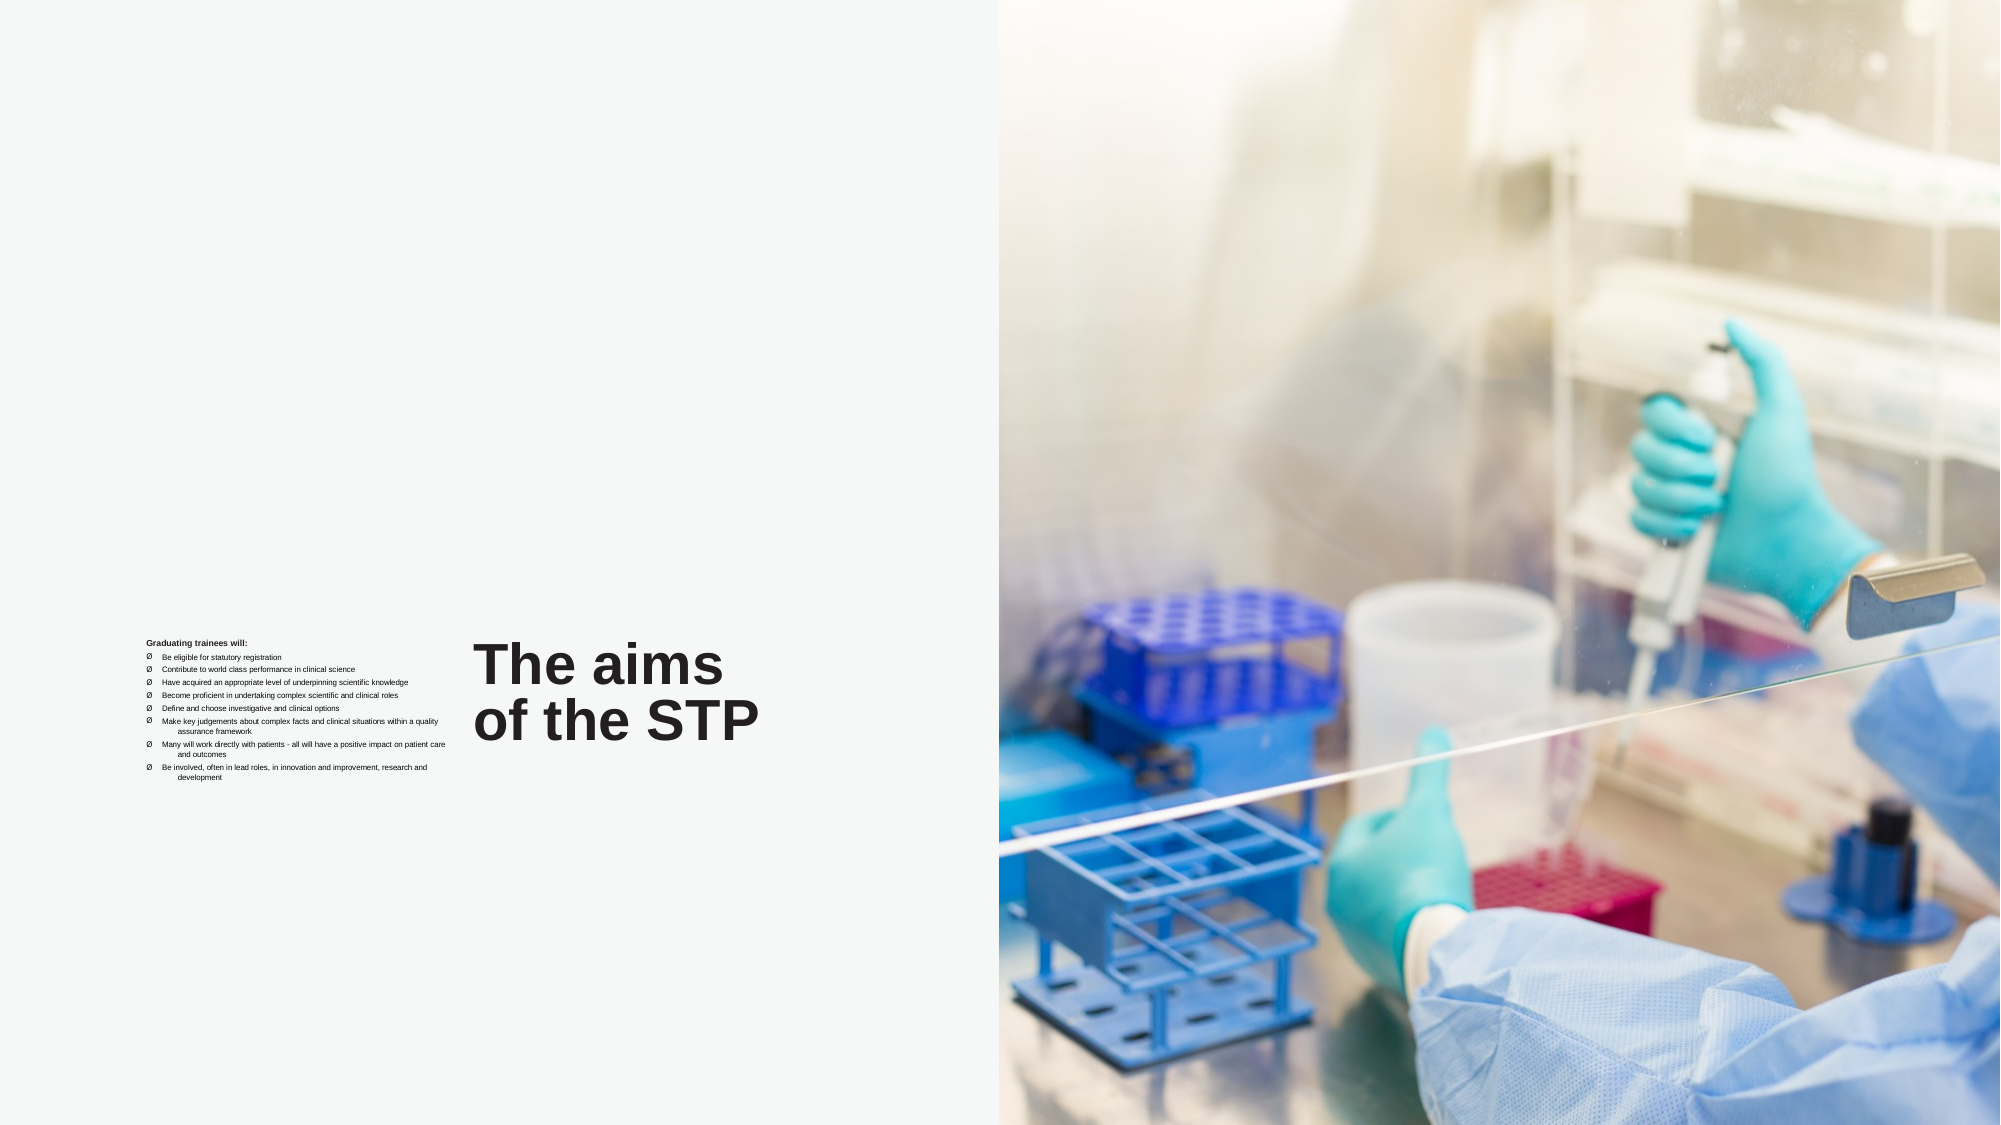

# Graduating trainees will:
Be eligible for statutory registration
Contribute to world class performance in clinical science
Have acquired an appropriate level of underpinning scientific knowledge
Become proficient in undertaking complex scientific and clinical roles
Define and choose investigative and clinical options
Make key judgements about complex facts and clinical situations within a quality assurance framework
Many will work directly with patients - all will have a positive impact on patient care and outcomes
Be involved, often in lead roles, in innovation and improvement, research and development
The aims of the STP